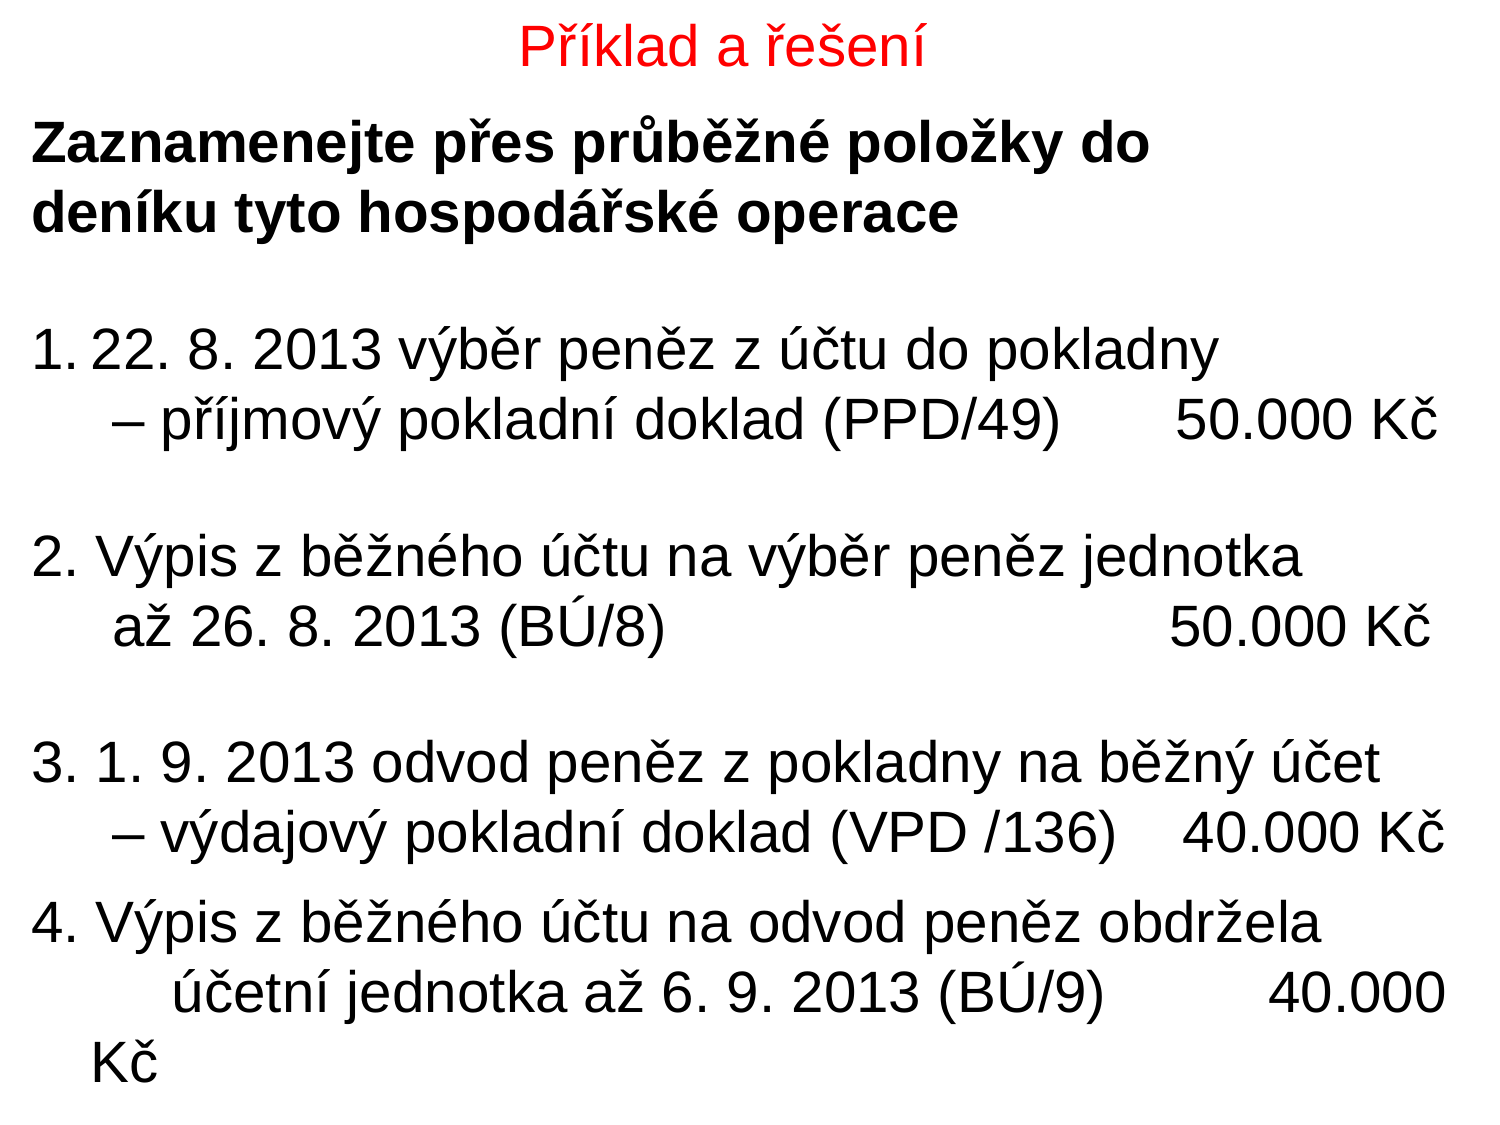

Příklad a řešení
| Zaznamenejte přes průběžné položky do deníku tyto hospodářské operace | | |
| --- | --- | --- |
| 22. 8. 2013 výběr peněz z účtu do pokladny – příjmový pokladní doklad (PPD/49) 50.000 Kč | | |
| 2. Výpis z běžného účtu na výběr peněz jednotka až 26. 8. 2013 (BÚ/8) 50.000 Kč | | |
| 3. 1. 9. 2013 odvod peněz z pokladny na běžný účet – výdajový pokladní doklad (VPD /136) 40.000 Kč | | |
| 4. Výpis z běžného účtu na odvod peněz obdržela účetní jednotka až 6. 9. 2013 (BÚ/9) 40.000 Kč | | |